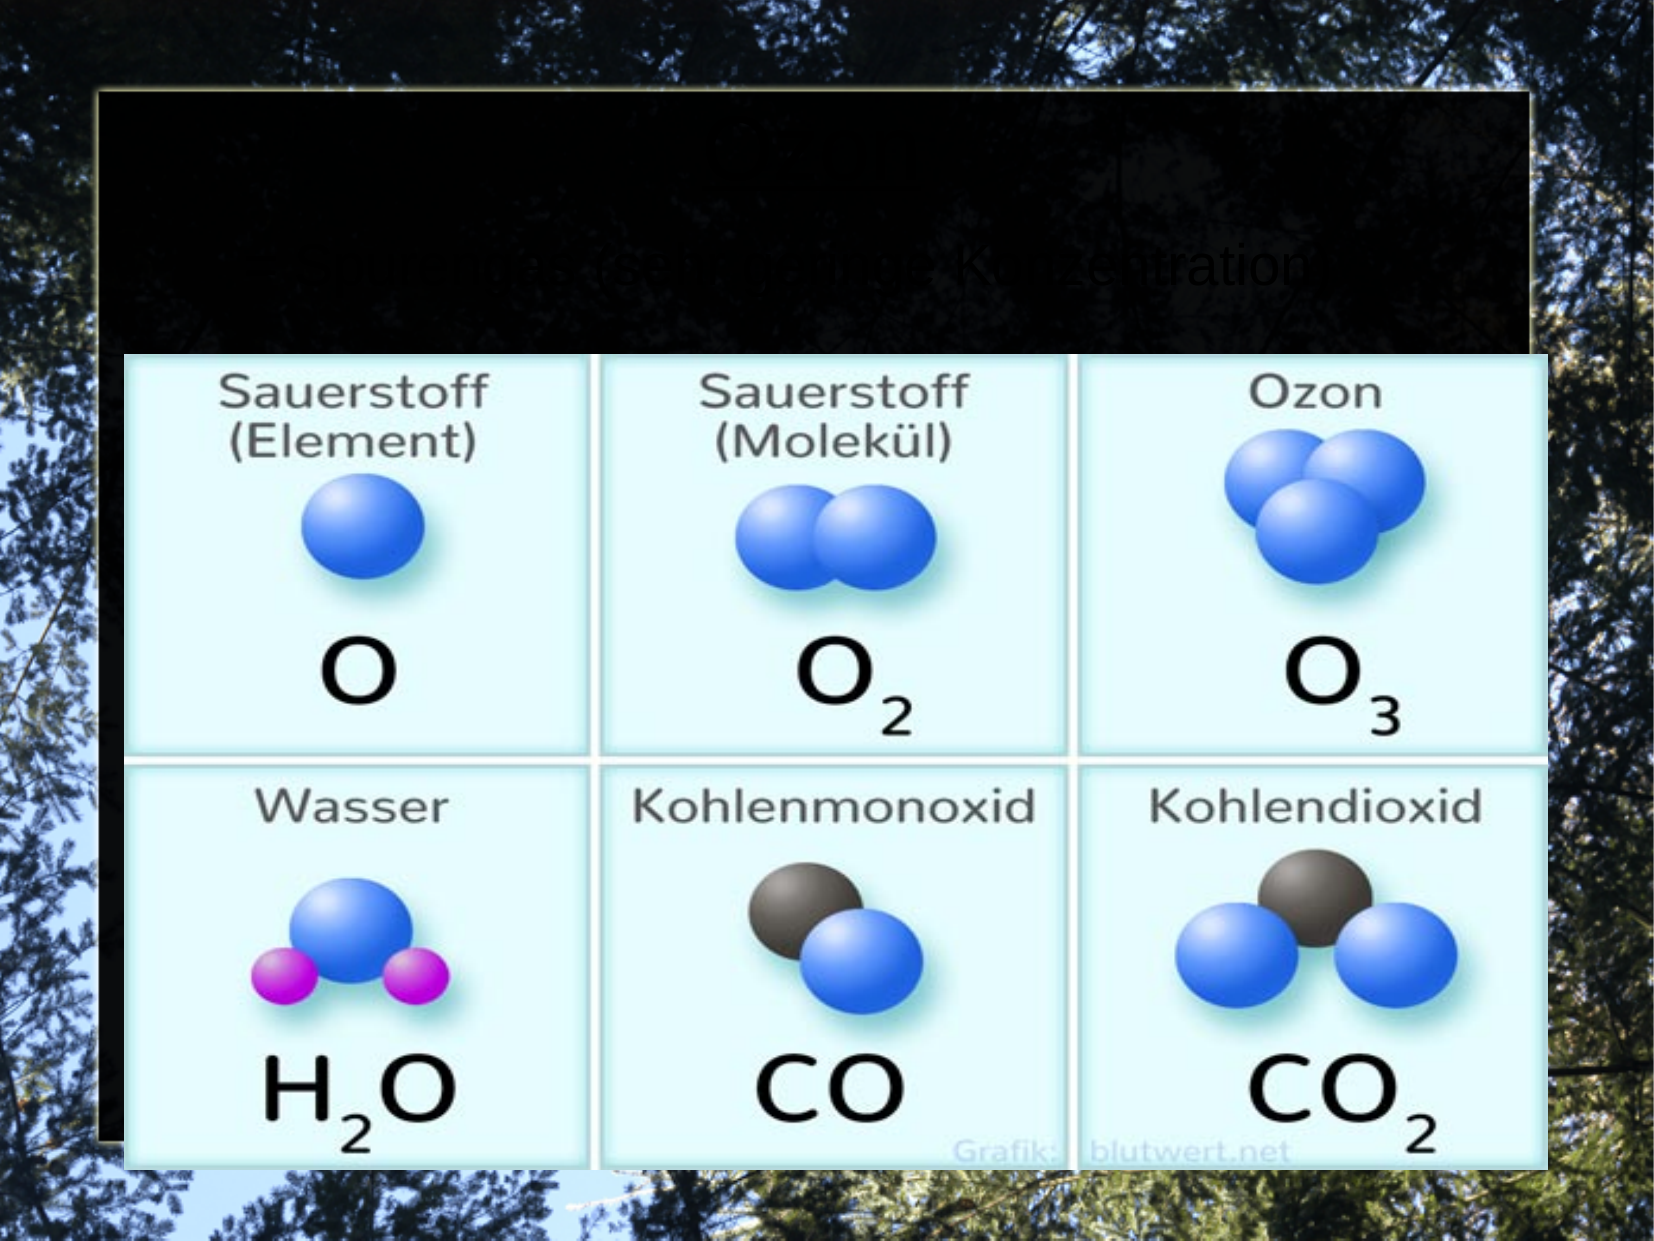

# Ozon
= Spurengas (sehr geringe Konzentration)